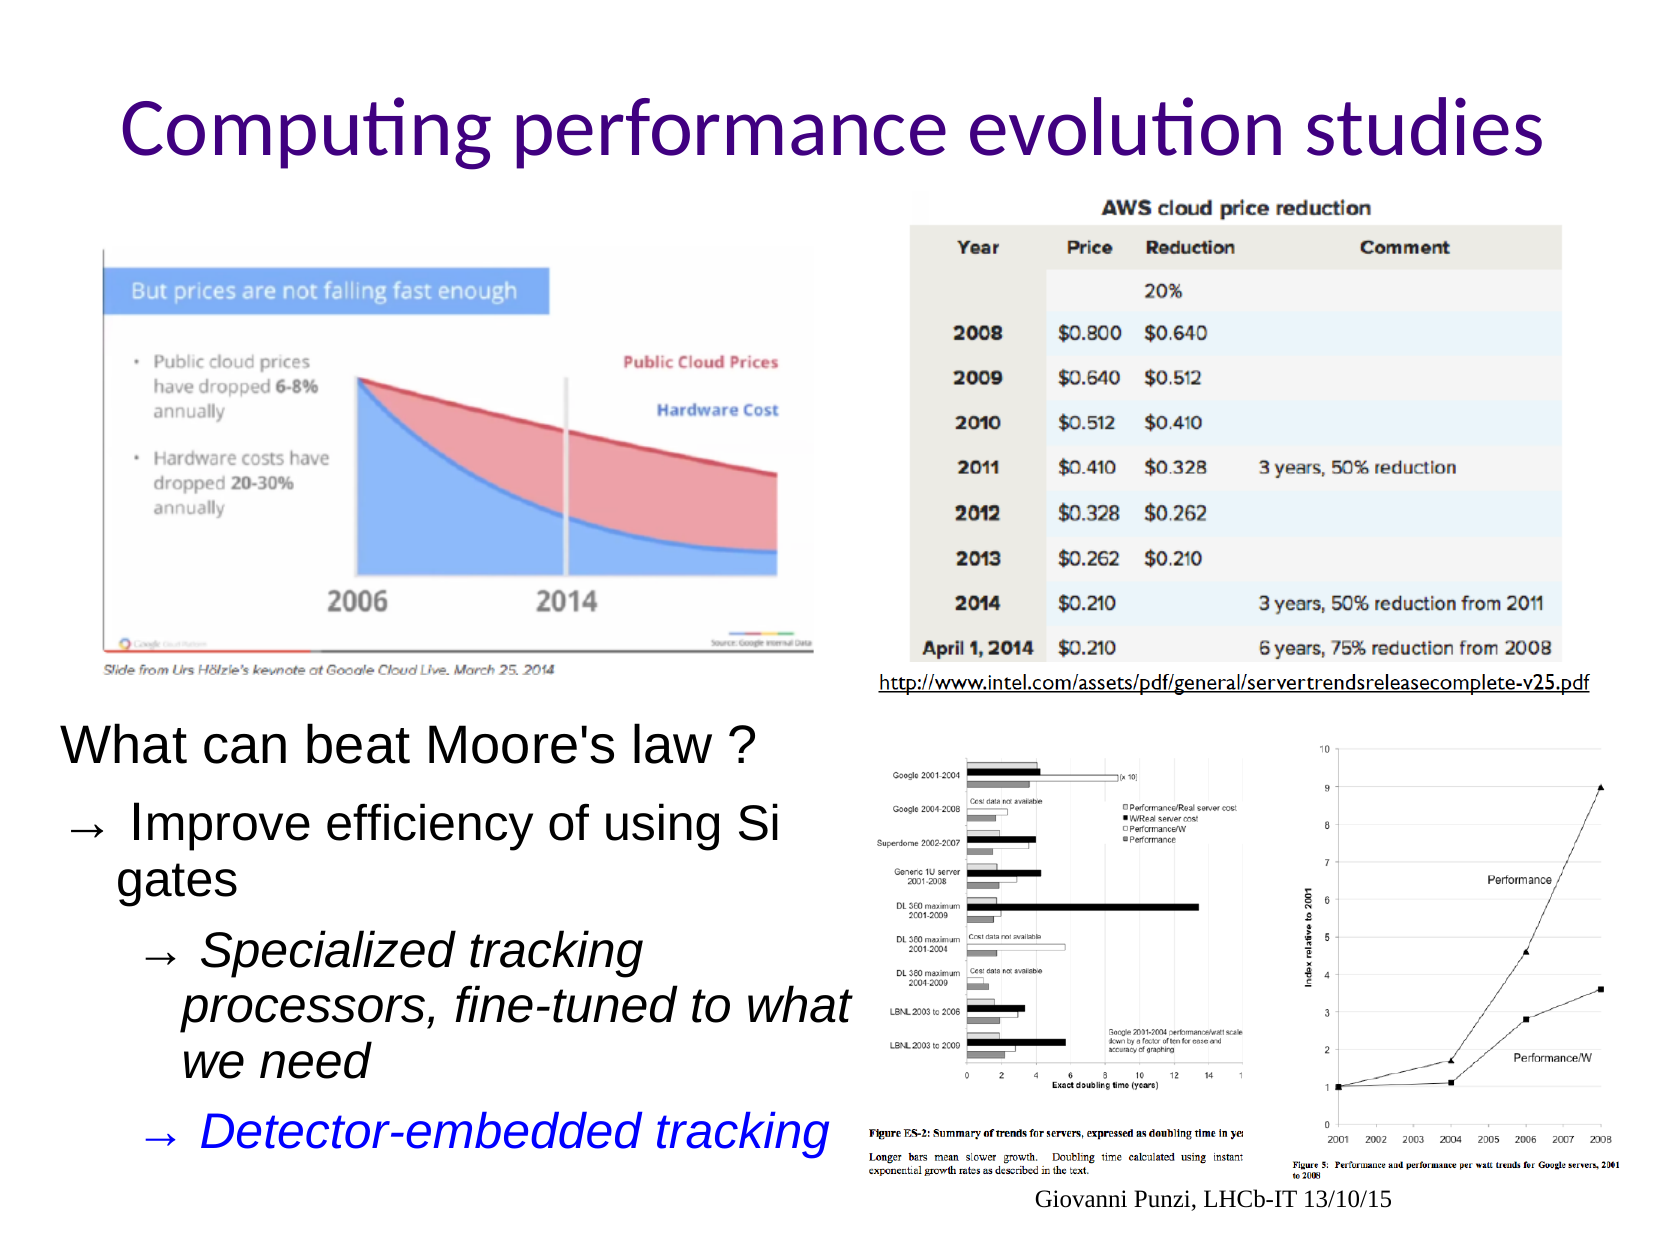

# Computing performance evolution studies
What can beat Moore's law ?
→ Improve efficiency of using Si gates
→ Specialized tracking processors, fine-tuned to what we need
→ Detector-embedded tracking
Giovanni Punzi, LHCb-IT 13/10/15